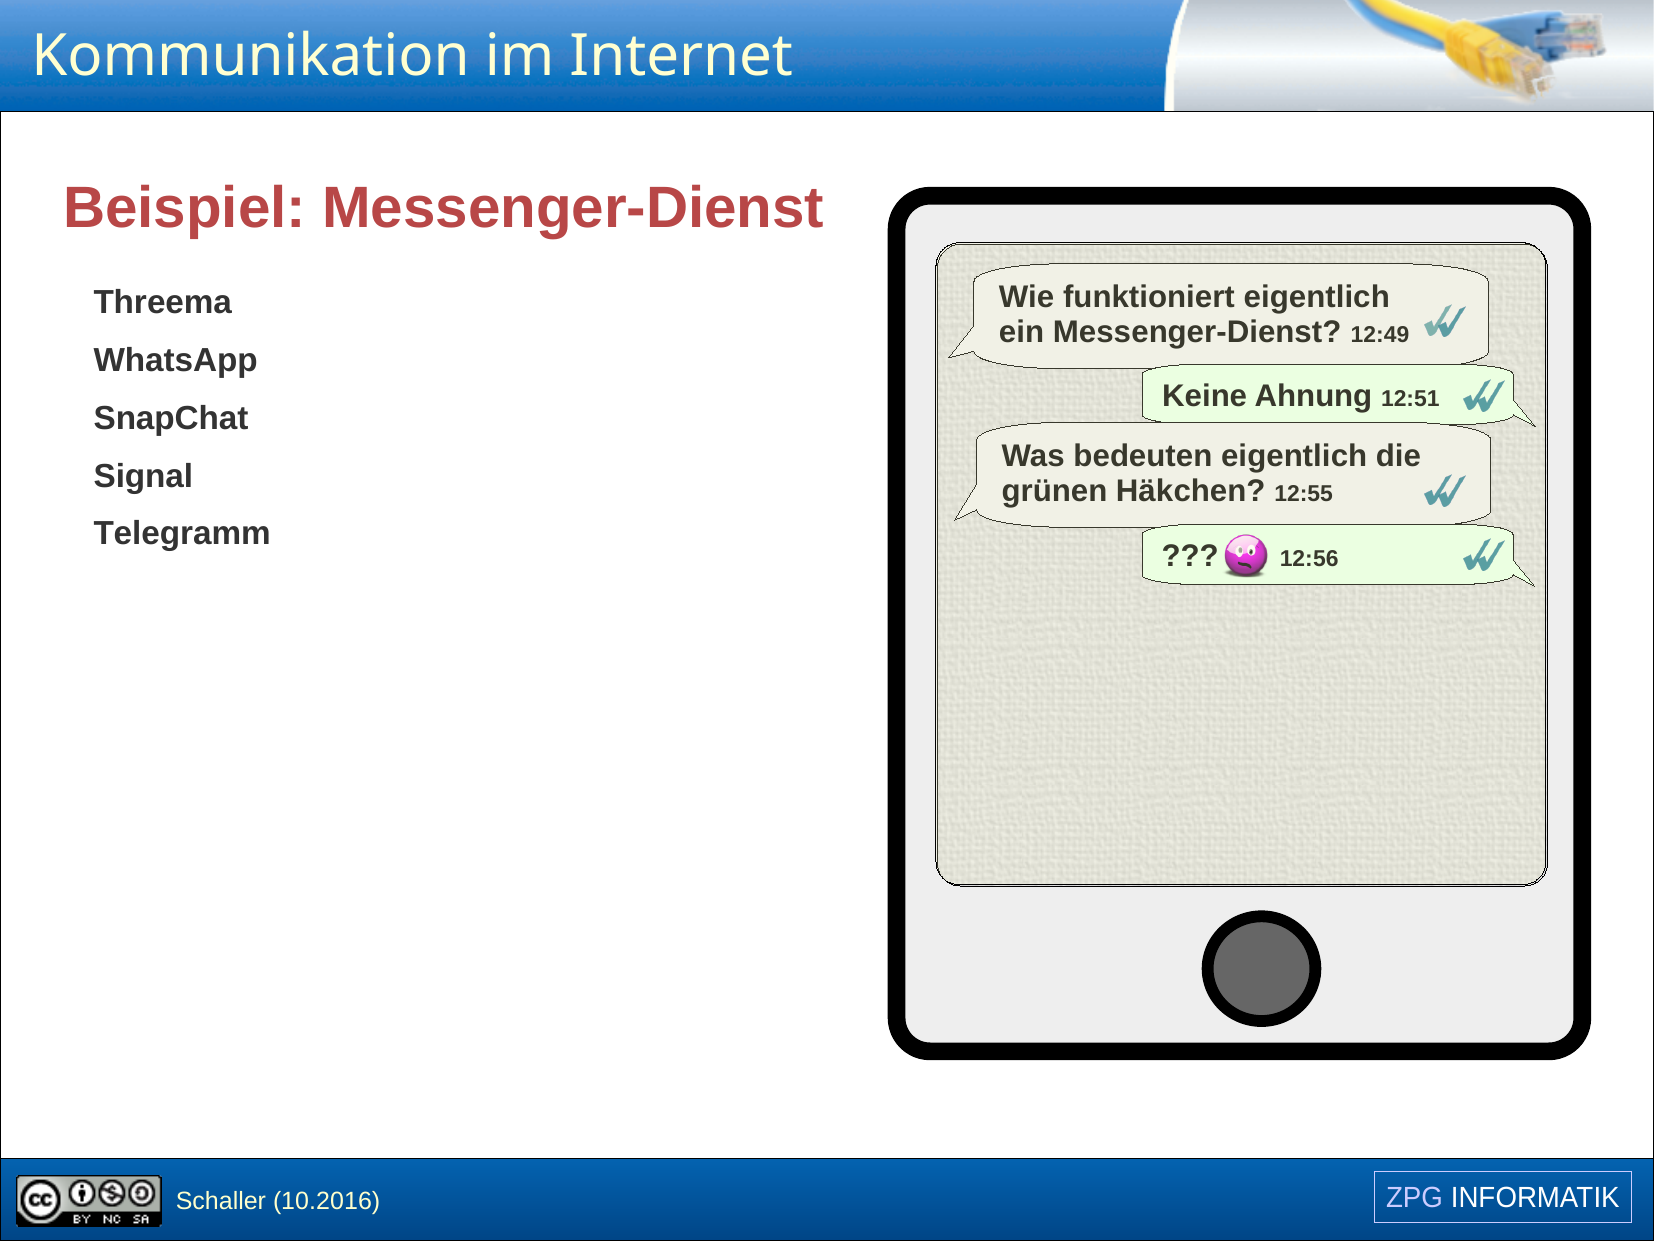

# Kommunikation im Internet
Beispiel: Messenger-Dienst
Wie funktioniert eigentlich ein Messenger-Dienst? 12:49
Threema
WhatsApp
SnapChat
Signal
Telegramm
Keine Ahnung 12:51
Was bedeuten eigentlich die grünen Häkchen? 12:55
??? 12:56
2
23.04.2009